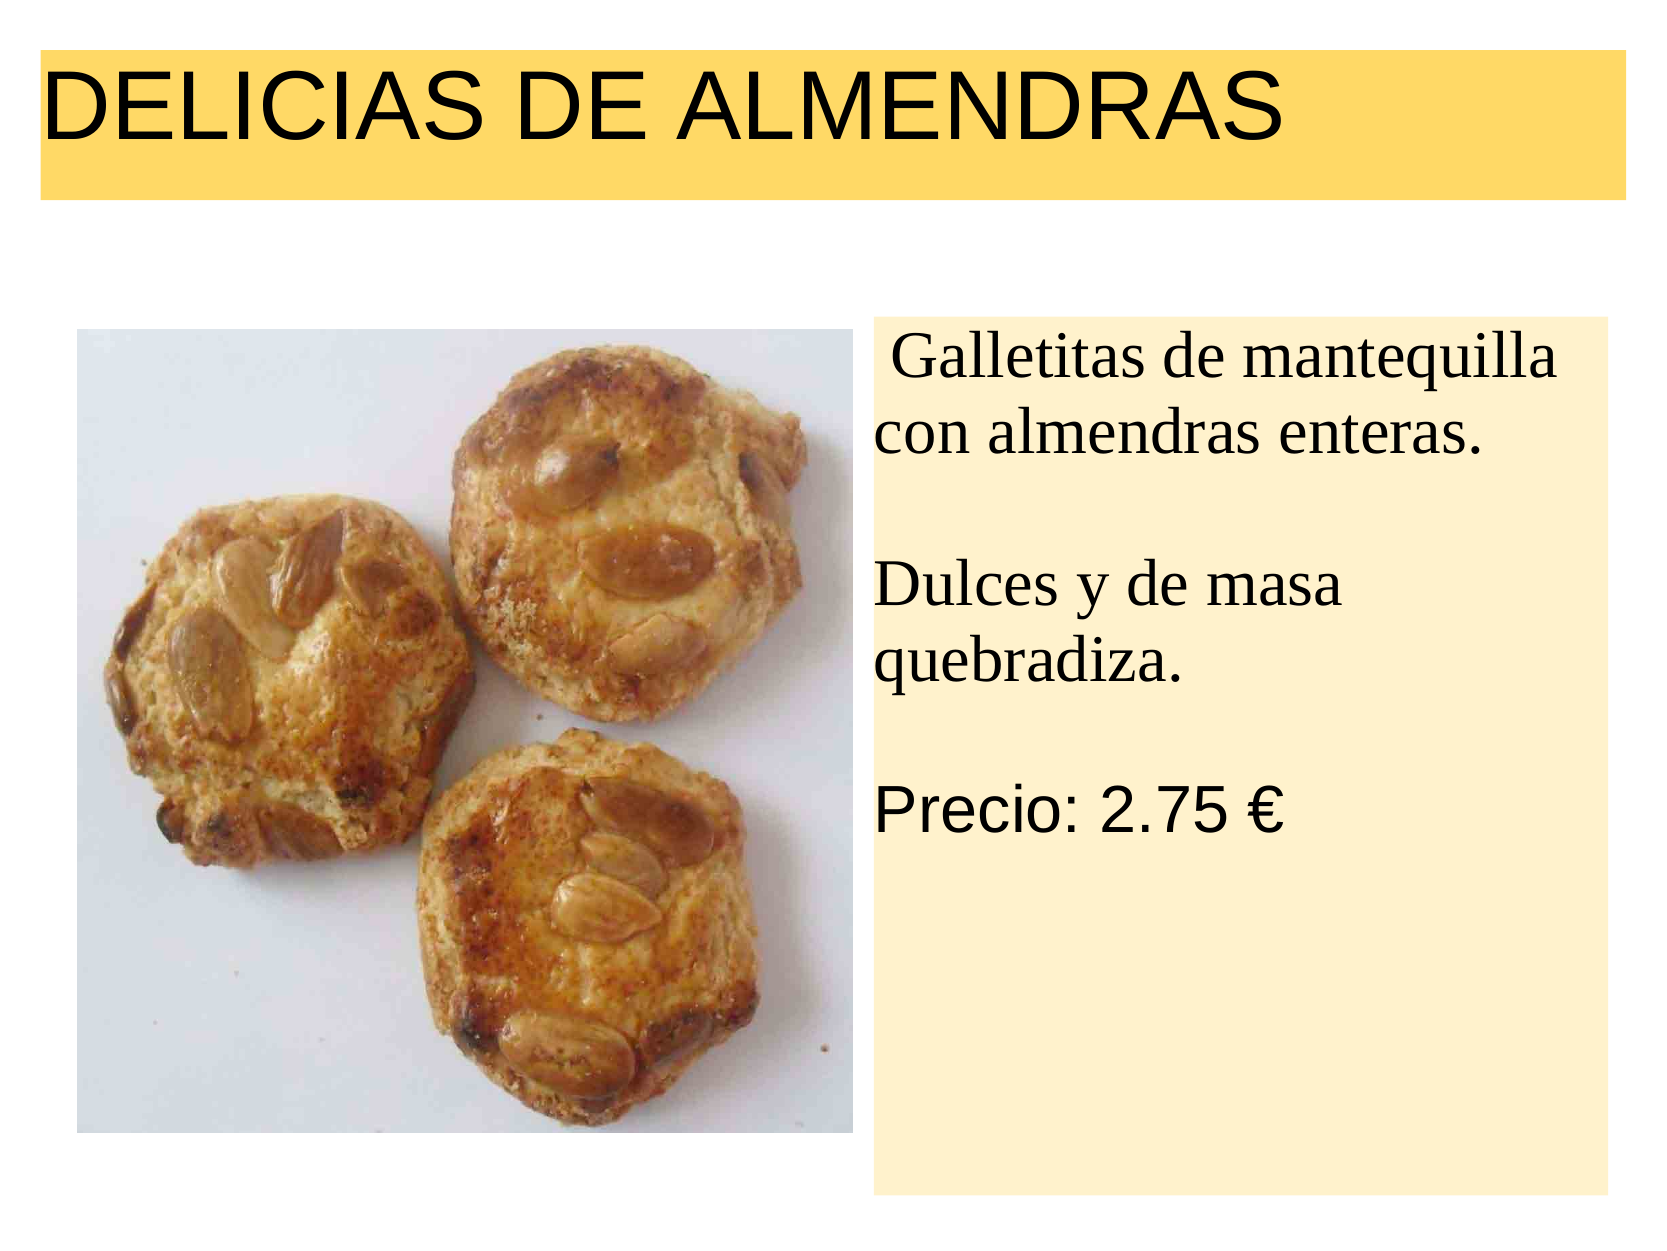

# DELICIAS DE ALMENDRAS
 Galletitas de mantequilla con almendras enteras.
Dulces y de masa quebradiza.
Precio: 2.75 €